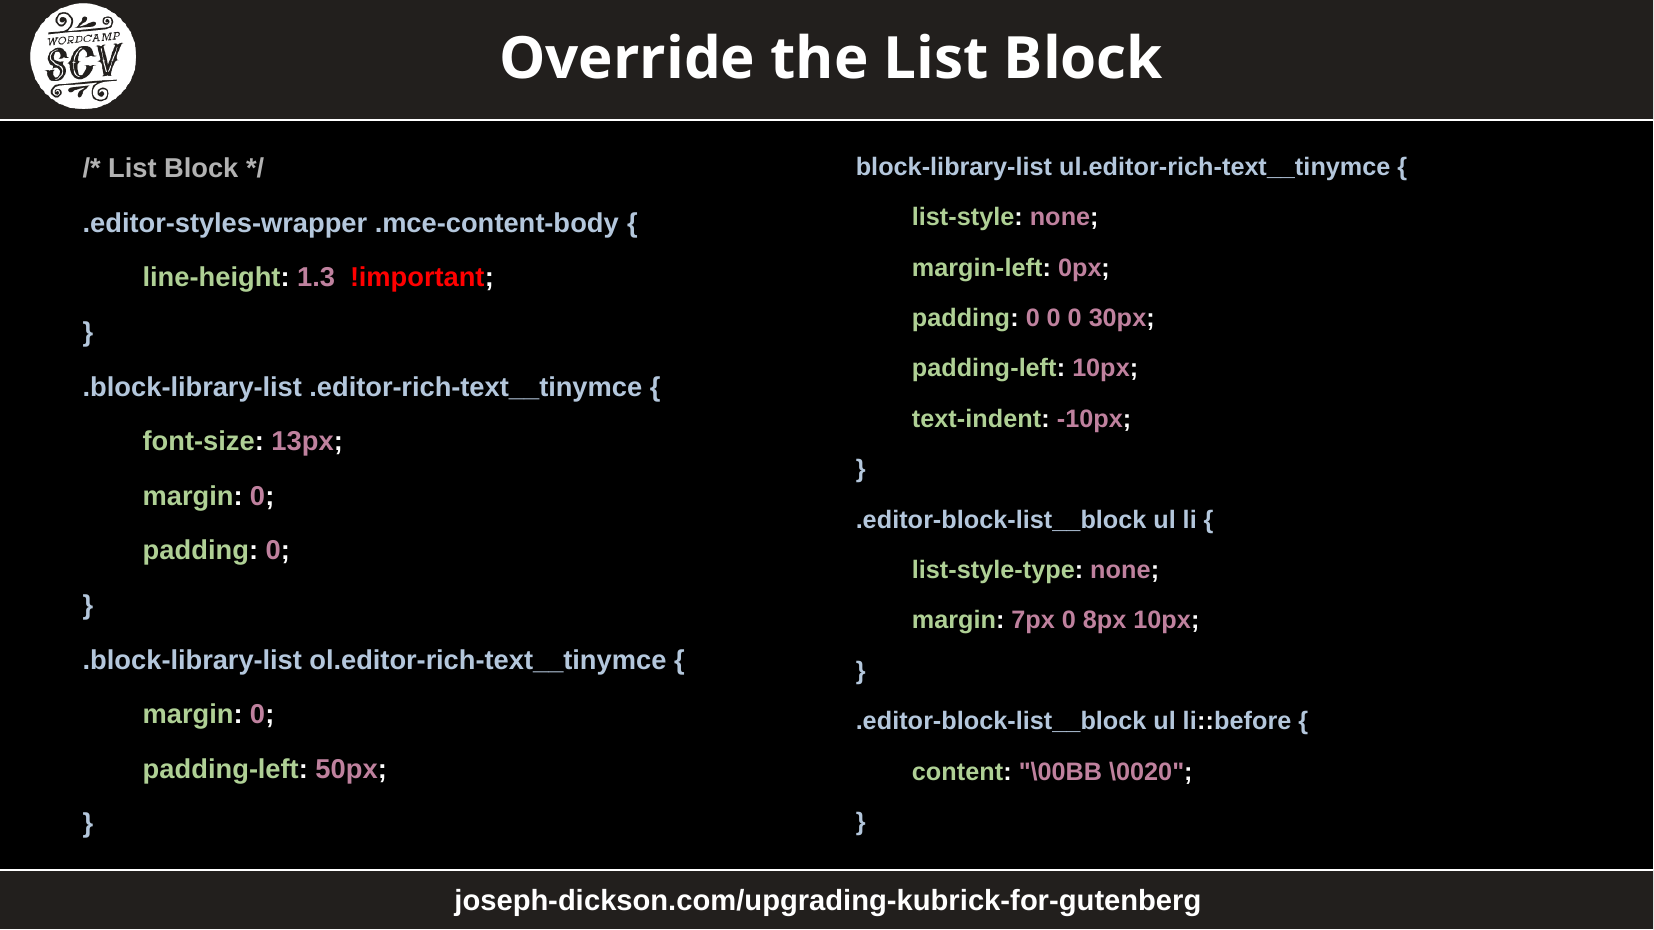

# Override the List Block
/* List Block */
.editor-styles-wrapper .mce-content-body {
 line-height: 1.3 !important;
}
.block-library-list .editor-rich-text__tinymce {
 font-size: 13px;
 margin: 0;
 padding: 0;
}
.block-library-list ol.editor-rich-text__tinymce {
 margin: 0;
 padding-left: 50px;
}
block-library-list ul.editor-rich-text__tinymce {
 list-style: none;
 margin-left: 0px;
 padding: 0 0 0 30px;
 padding-left: 10px;
 text-indent: -10px;
}
.editor-block-list__block ul li {
 list-style-type: none;
 margin: 7px 0 8px 10px;
}
.editor-block-list__block ul li::before {
 content: "\00BB \0020";
}